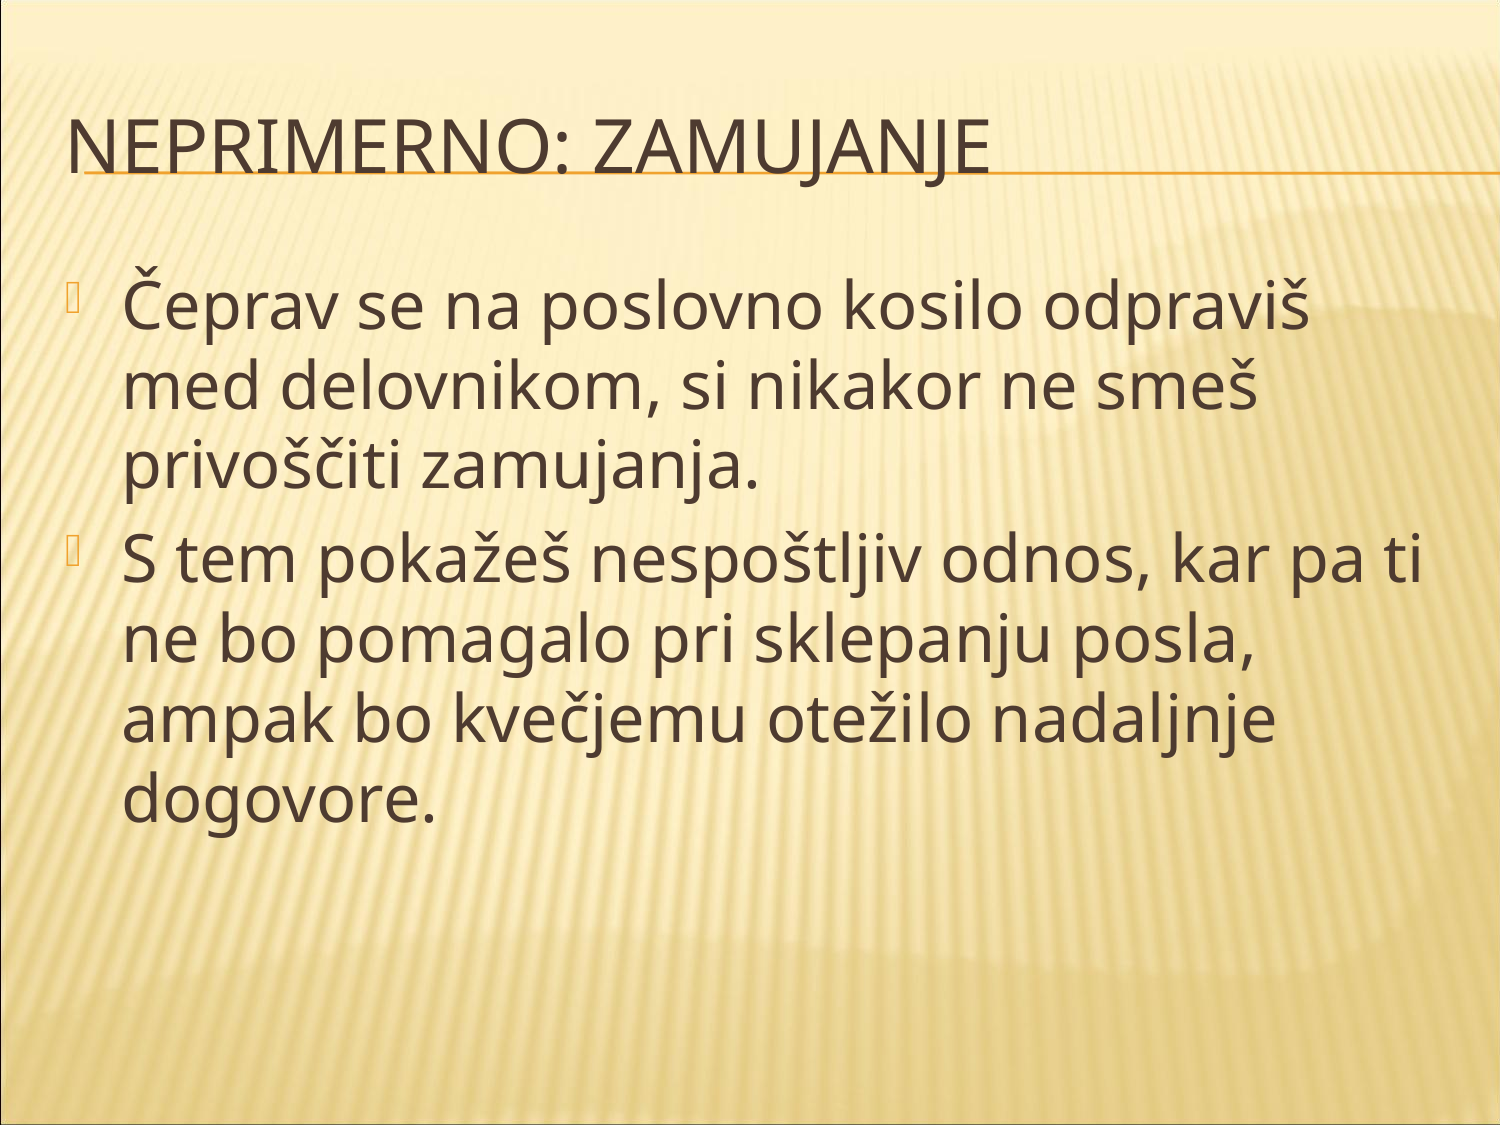

# Neprimerno: zamujanje
Čeprav se na poslovno kosilo odpraviš med delovnikom, si nikakor ne smeš privoščiti zamujanja.
S tem pokažeš nespoštljiv odnos, kar pa ti ne bo pomagalo pri sklepanju posla, ampak bo kvečjemu otežilo nadaljnje dogovore.